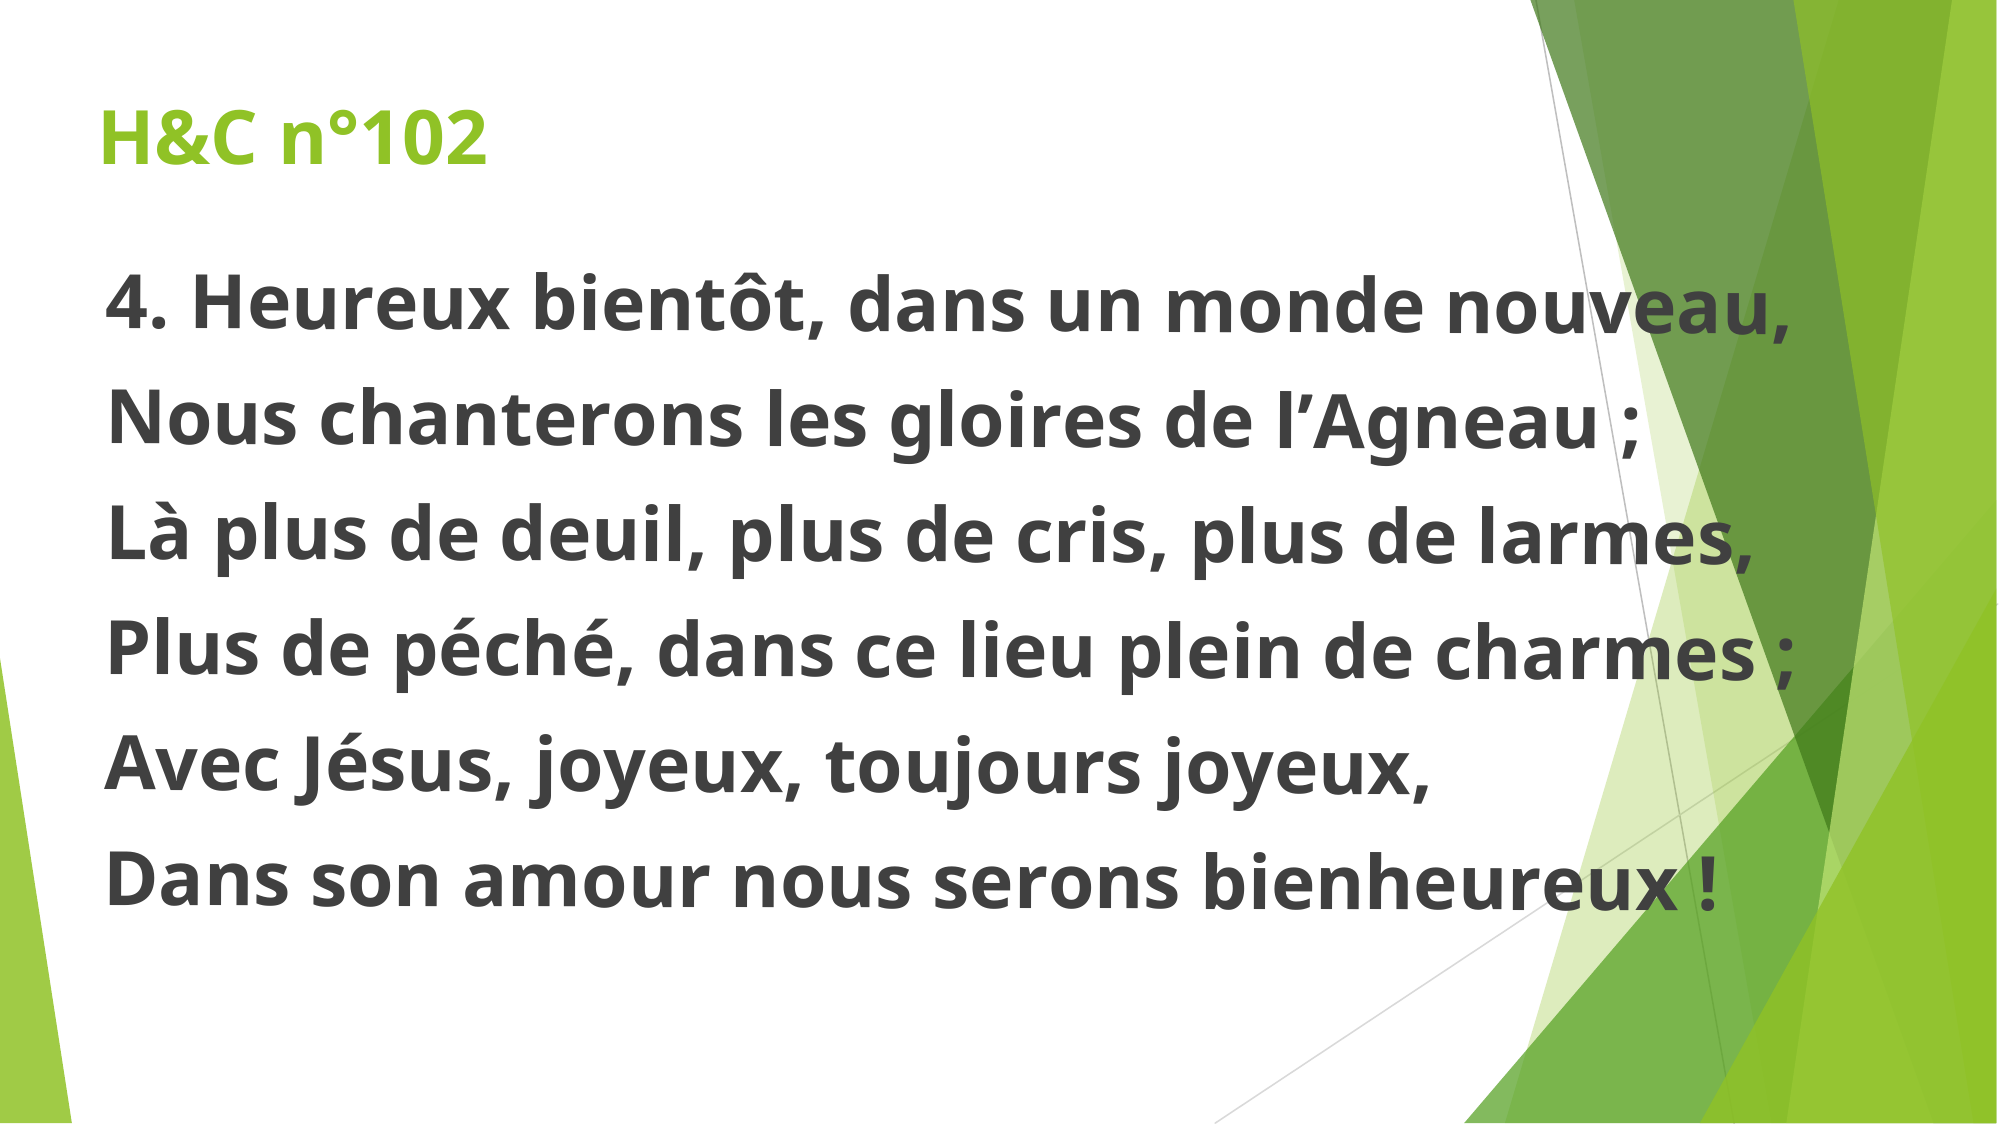

H&C n°102
4. Heureux bientôt, dans un monde nouveau,
Nous chanterons les gloires de l’Agneau ;
Là plus de deuil, plus de cris, plus de larmes,
Plus de péché, dans ce lieu plein de charmes ;
Avec Jésus, joyeux, toujours joyeux,
Dans son amour nous serons bienheureux !